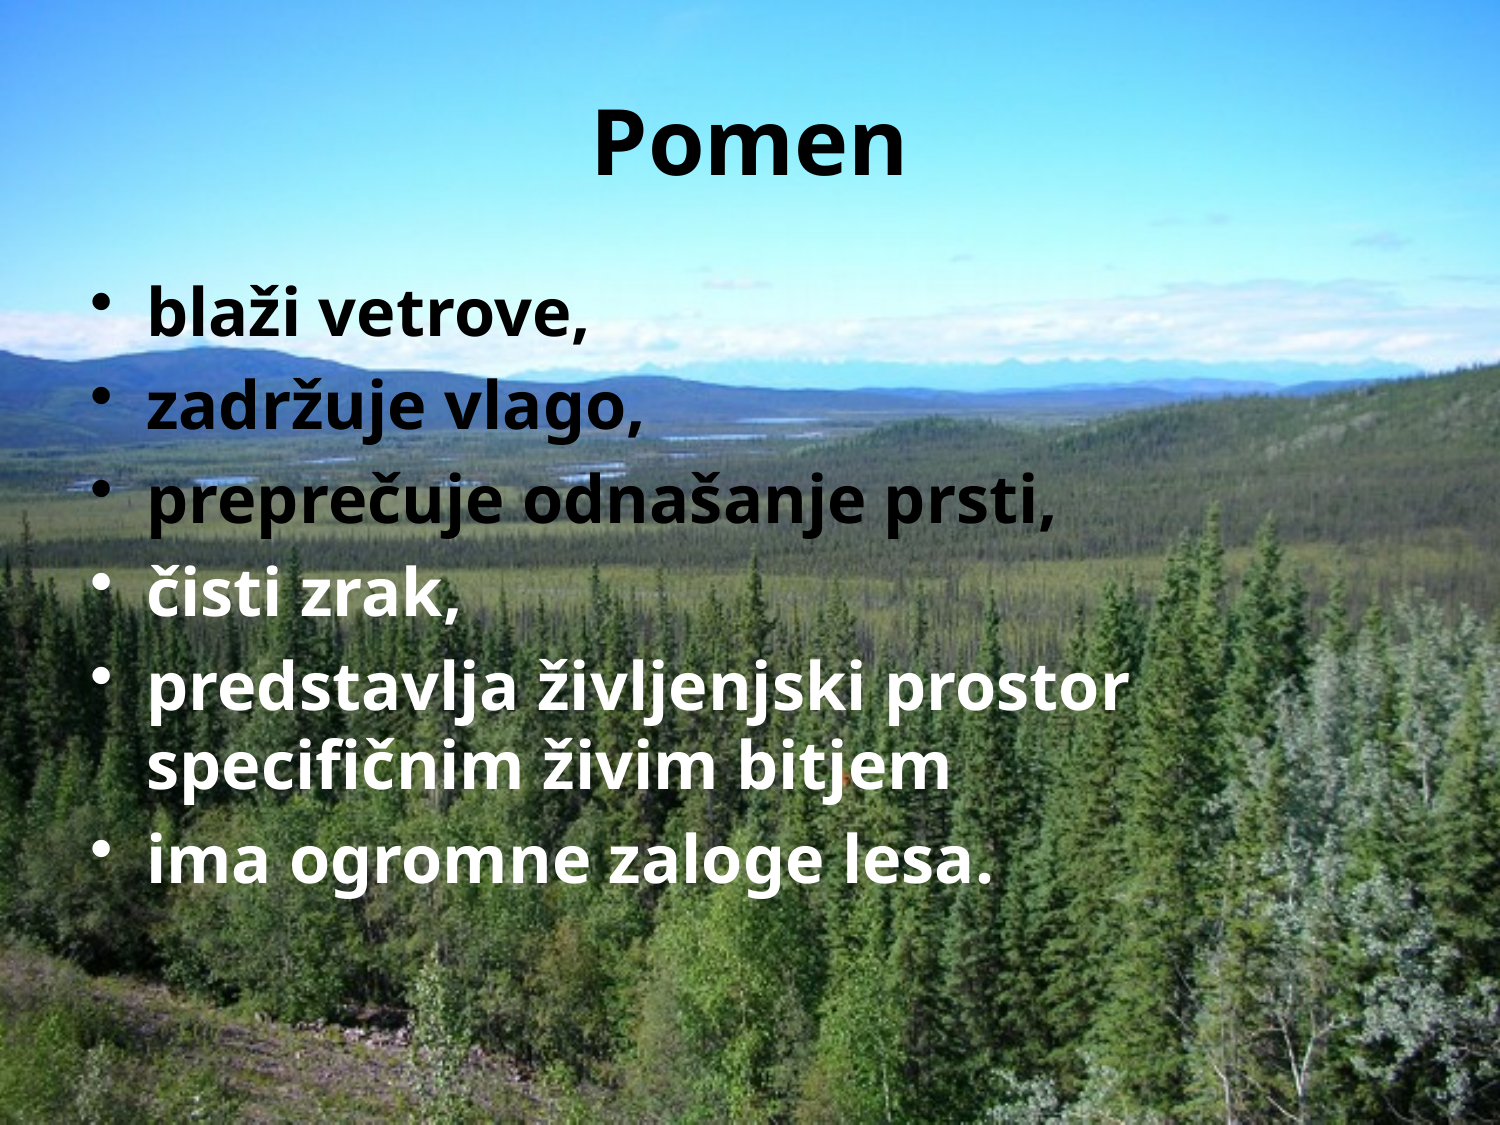

# Pomen
blaži vetrove,
zadržuje vlago,
preprečuje odnašanje prsti,
čisti zrak,
predstavlja življenjski prostor specifičnim živim bitjem
ima ogromne zaloge lesa.